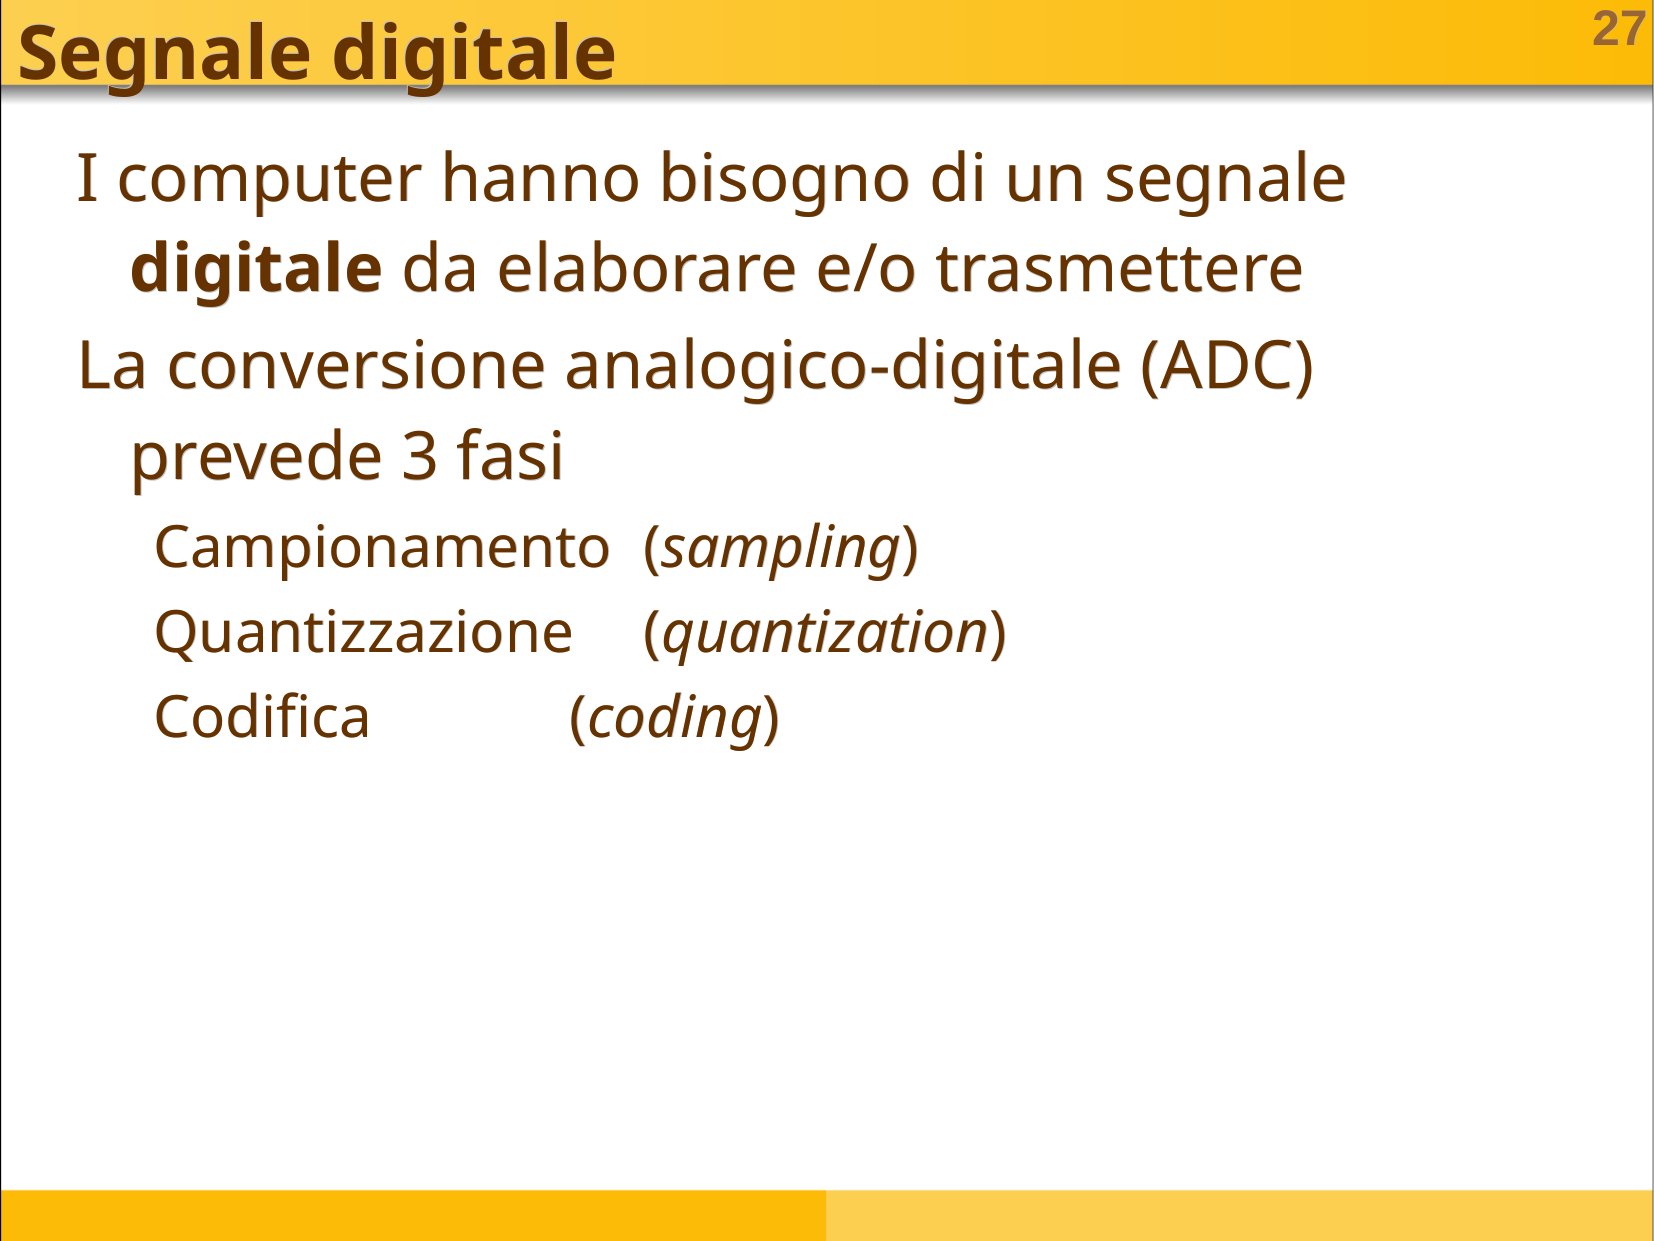

27
# Segnale digitale
I computer hanno bisogno di un segnale digitale da elaborare e/o trasmettere
La conversione analogico-digitale (ADC)
prevede 3 fasi
Campionamento 	(sampling)
Quantizzazione 	(quantization)
Codifica 			(coding)